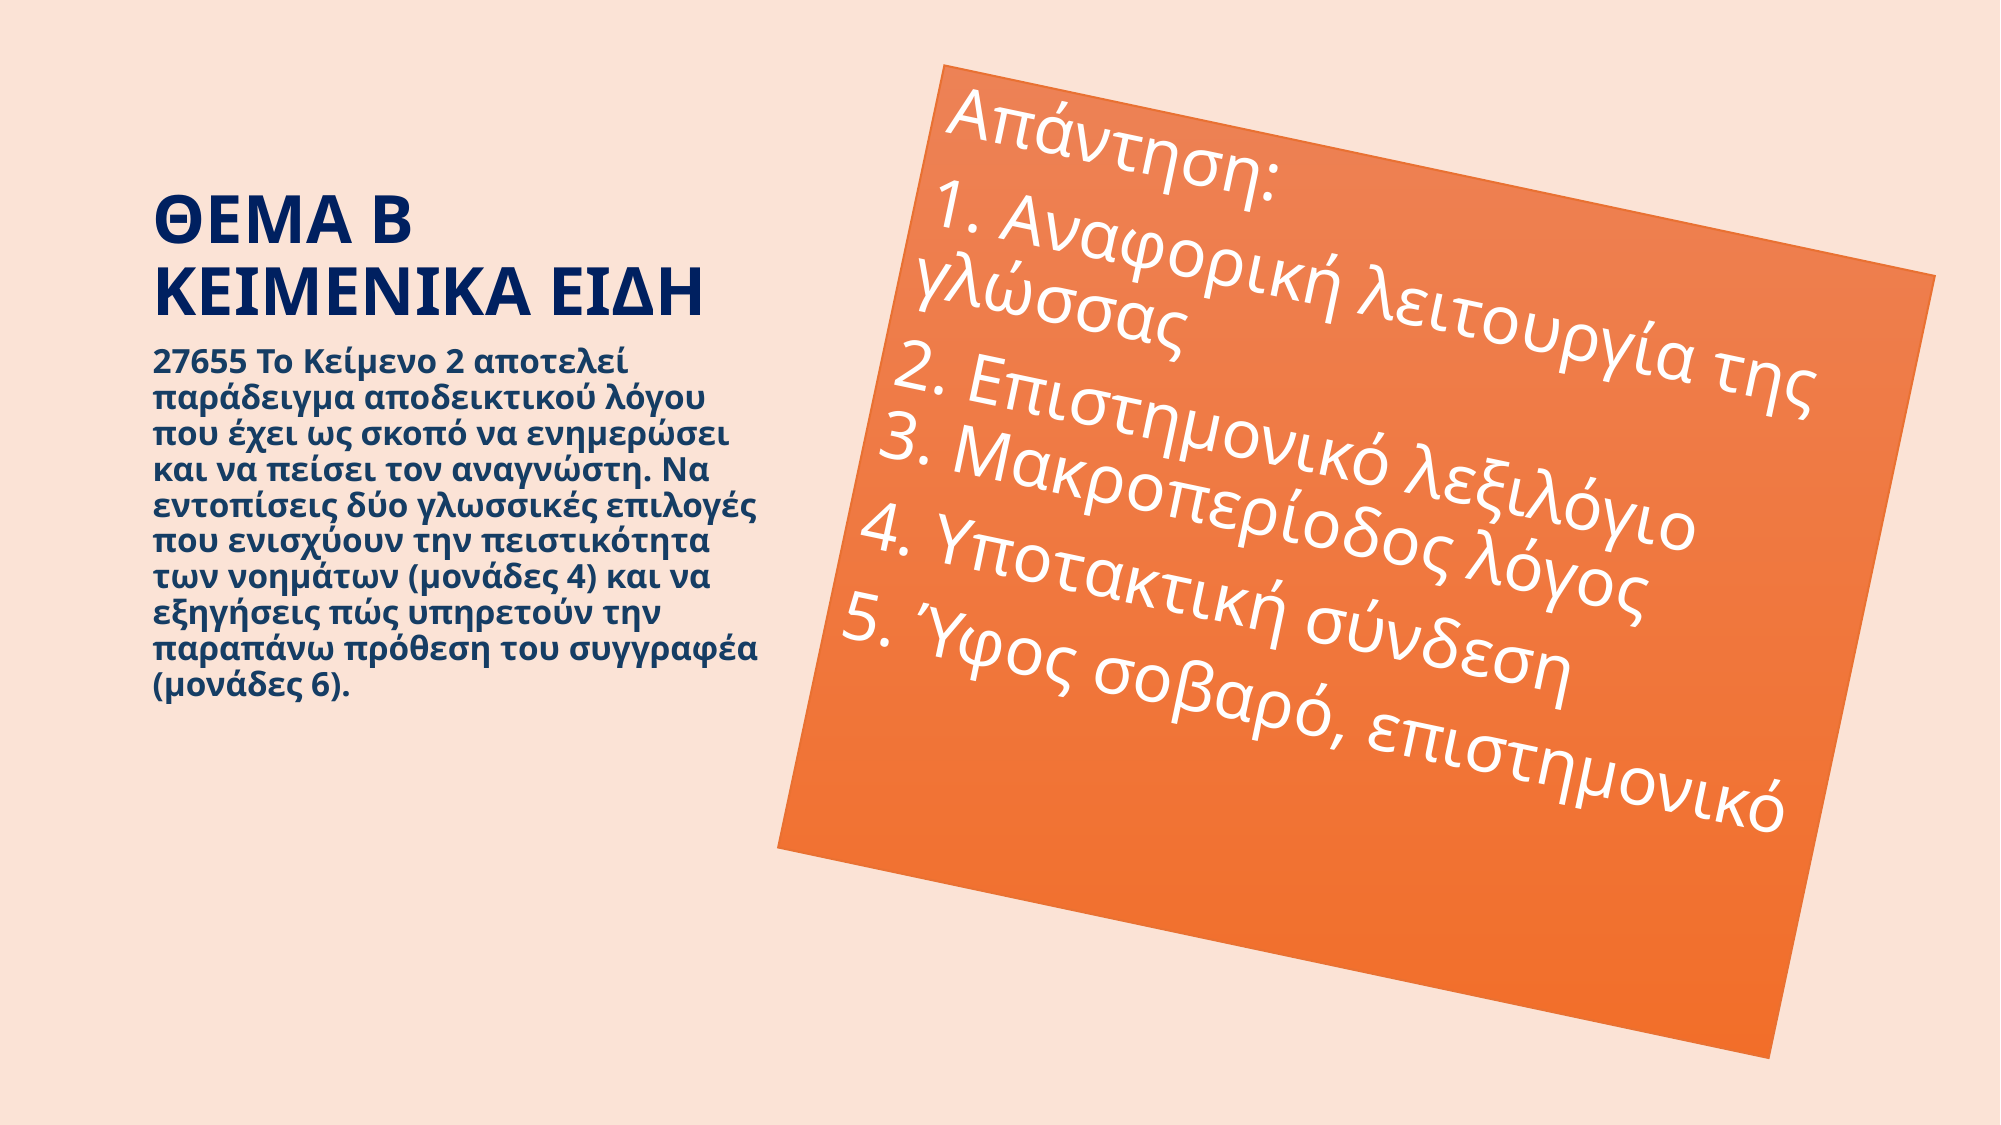

# ΘΕΜΑ Β​​ ΚΕΙΜΕΝΙΚΑ ΕΙΔΗ​​
Απάντηση:
1. Αναφορική λειτουργία της γλώσσας
2. Επιστημονικό λεξιλόγιο 3. Μακροπερίοδος λόγος
4. Υποτακτική σύνδεση
5. Ύφος σοβαρό, επιστημονικό
27655 Το Κείμενο 2 αποτελεί παράδειγμα αποδεικτικού λόγου που έχει ως σκοπό να ενημερώσει και να πείσει τον αναγνώστη. Να εντοπίσεις δύο γλωσσικές επιλογές που ενισχύουν την πειστικότητα των νοημάτων (μονάδες 4) και να εξηγήσεις πώς υπηρετούν την παραπάνω πρόθεση του συγγραφέα (μονάδες 6).